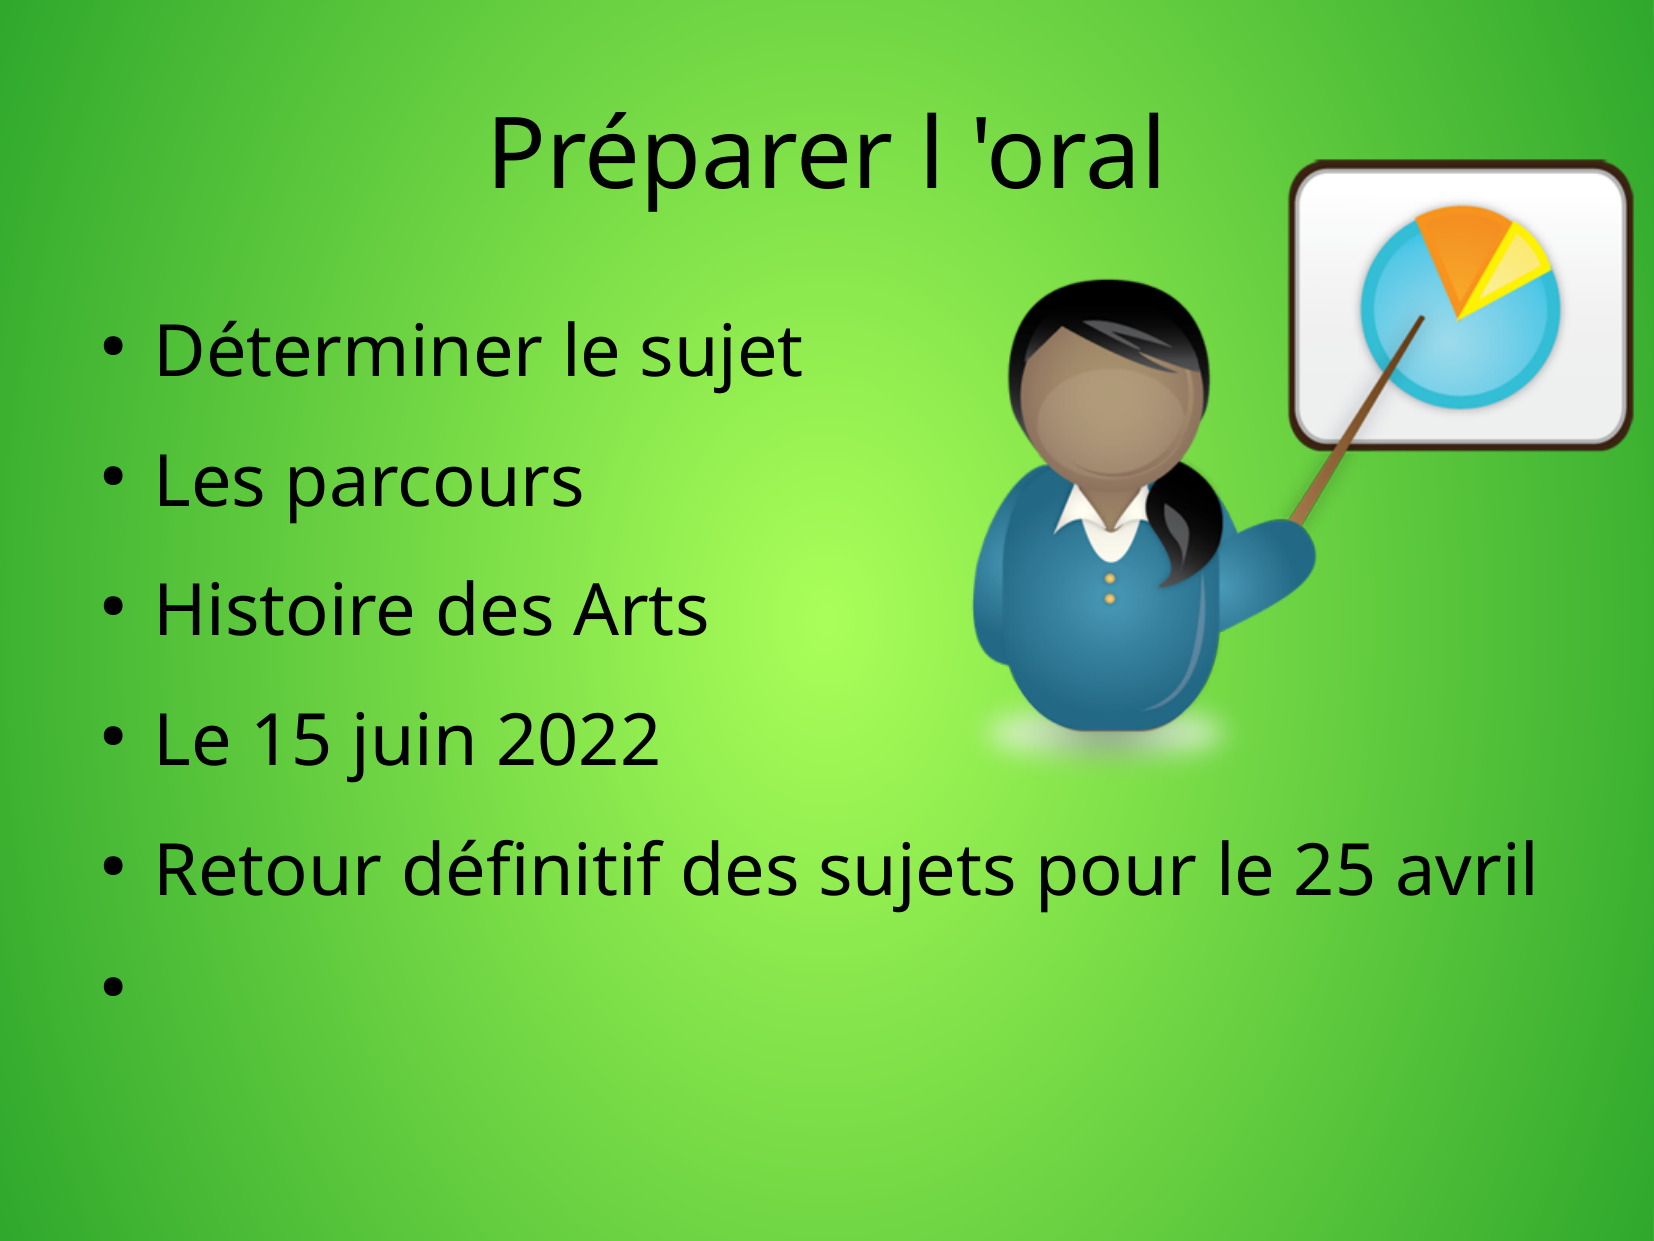

# Préparer l 'oral
Déterminer le sujet
Les parcours
Histoire des Arts
Le 15 juin 2022
Retour définitif des sujets pour le 25 avril